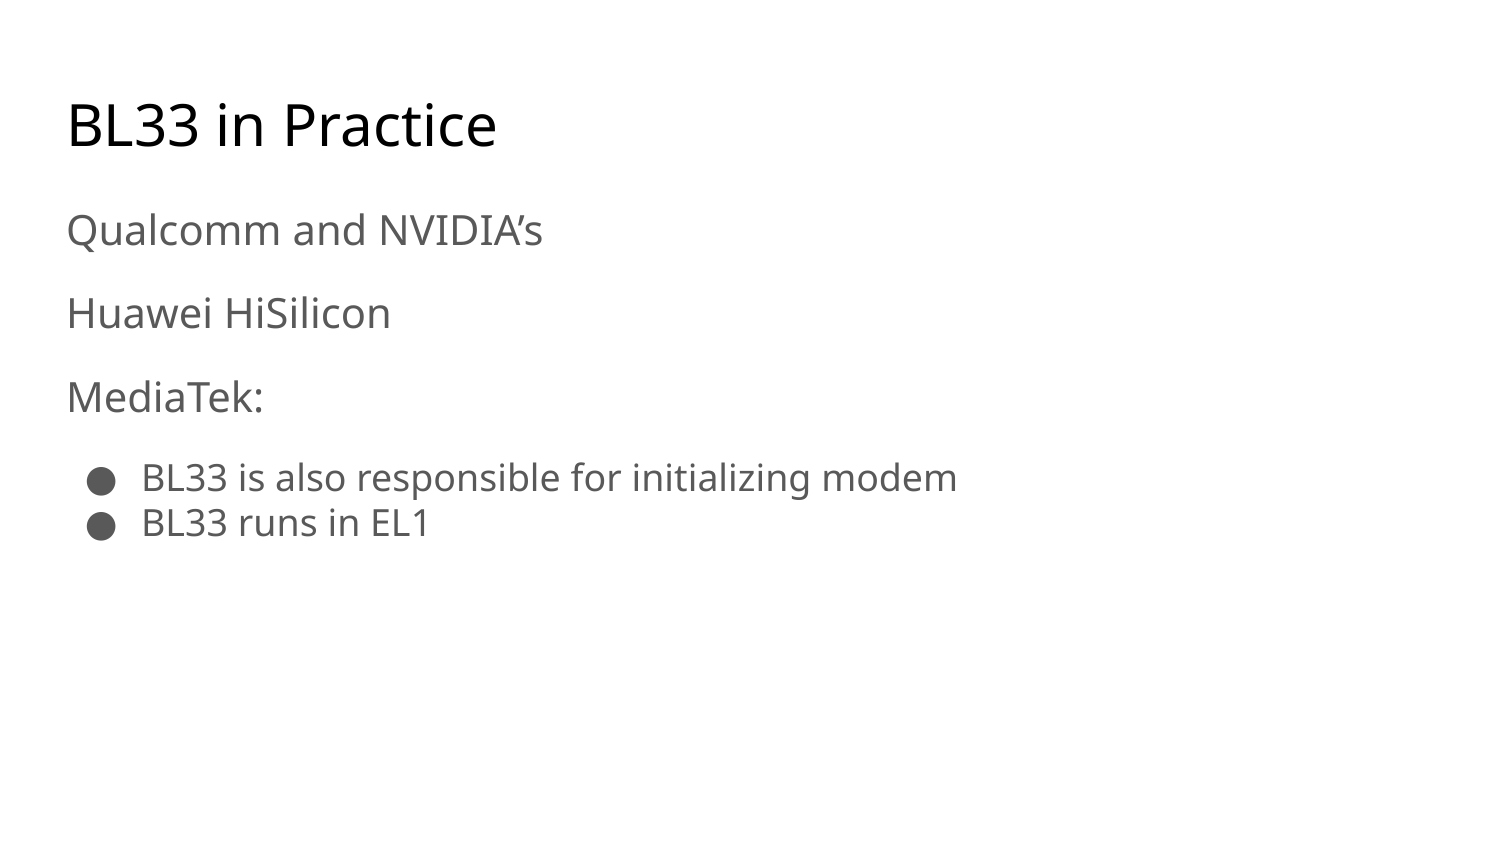

# BL33 in Practice
Qualcomm and NVIDIA’s
Huawei HiSilicon
MediaTek:
BL33 is also responsible for initializing modem
BL33 runs in EL1